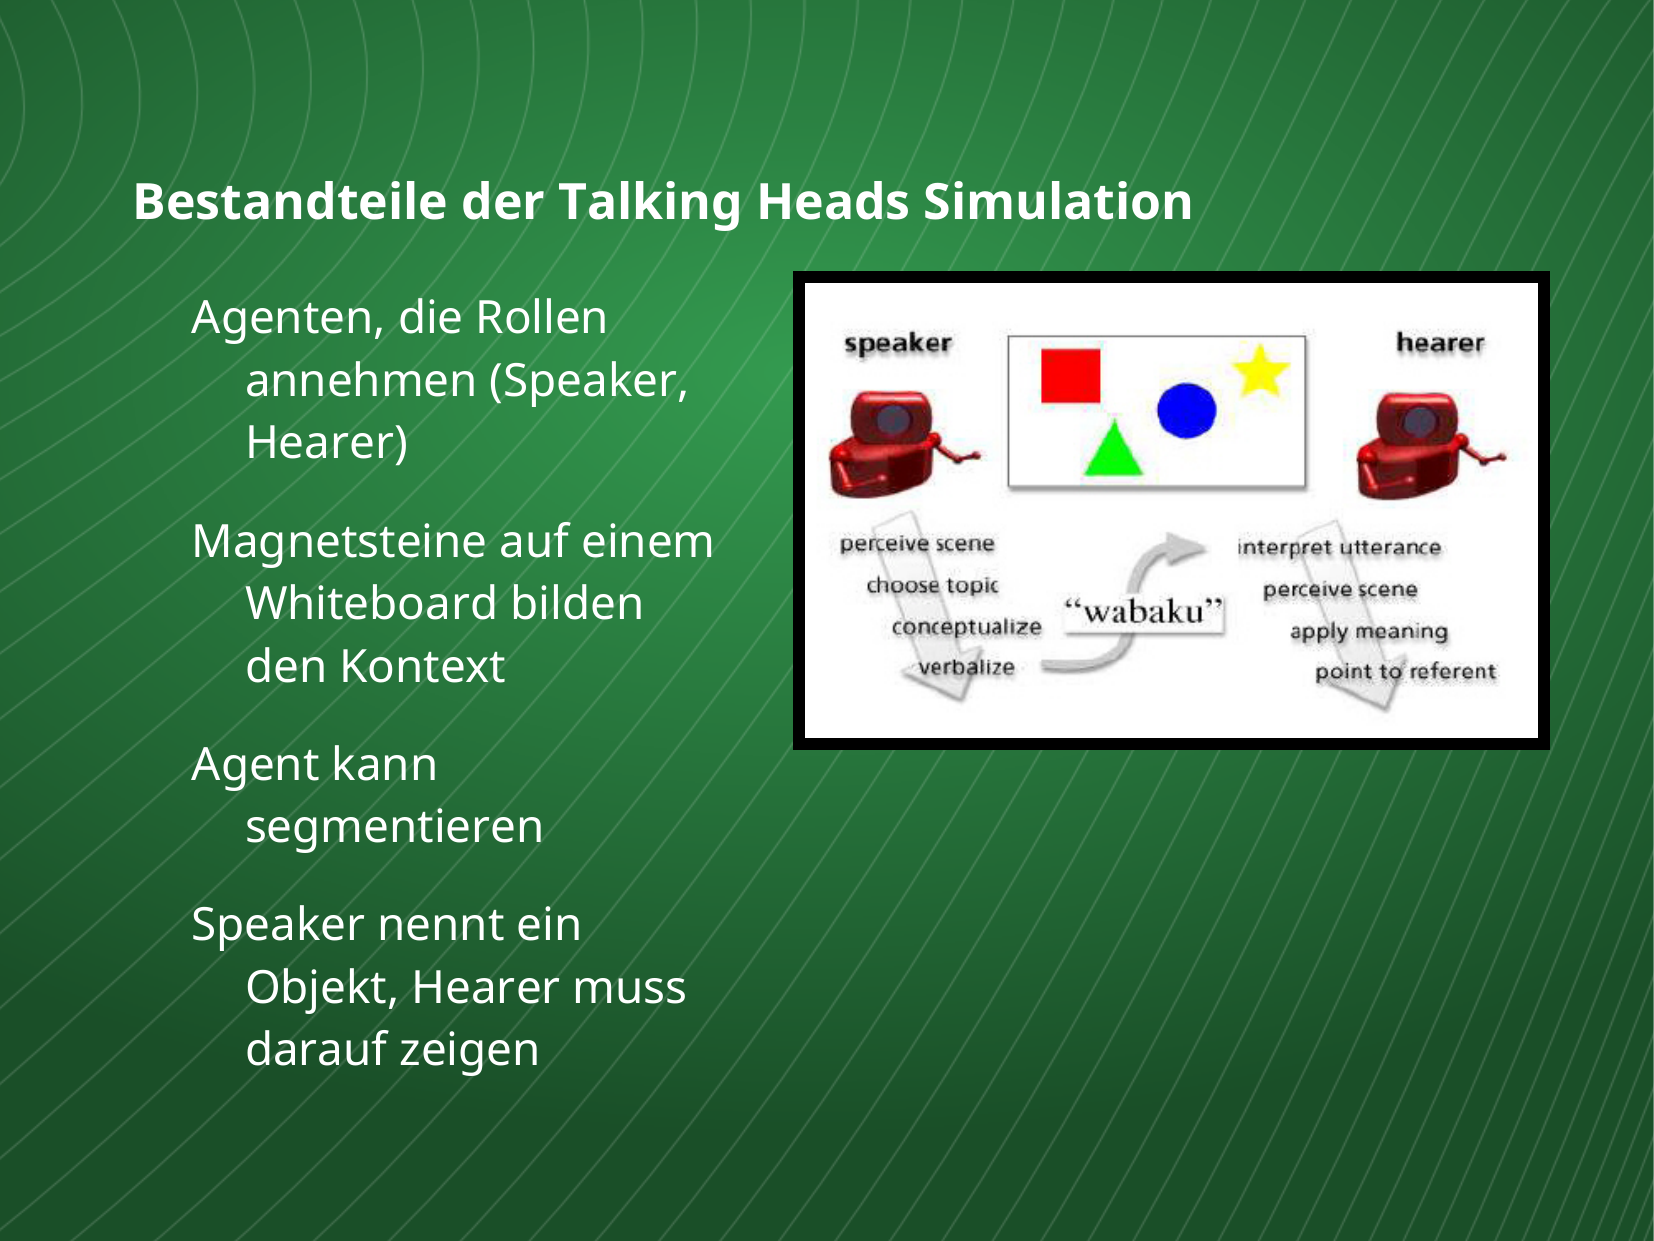

Bestandteile der Talking Heads Simulation
Agenten, die Rollen annehmen (Speaker, Hearer)
Magnetsteine auf einem Whiteboard bilden den Kontext
Agent kann segmentieren
Speaker nennt ein Objekt, Hearer muss darauf zeigen